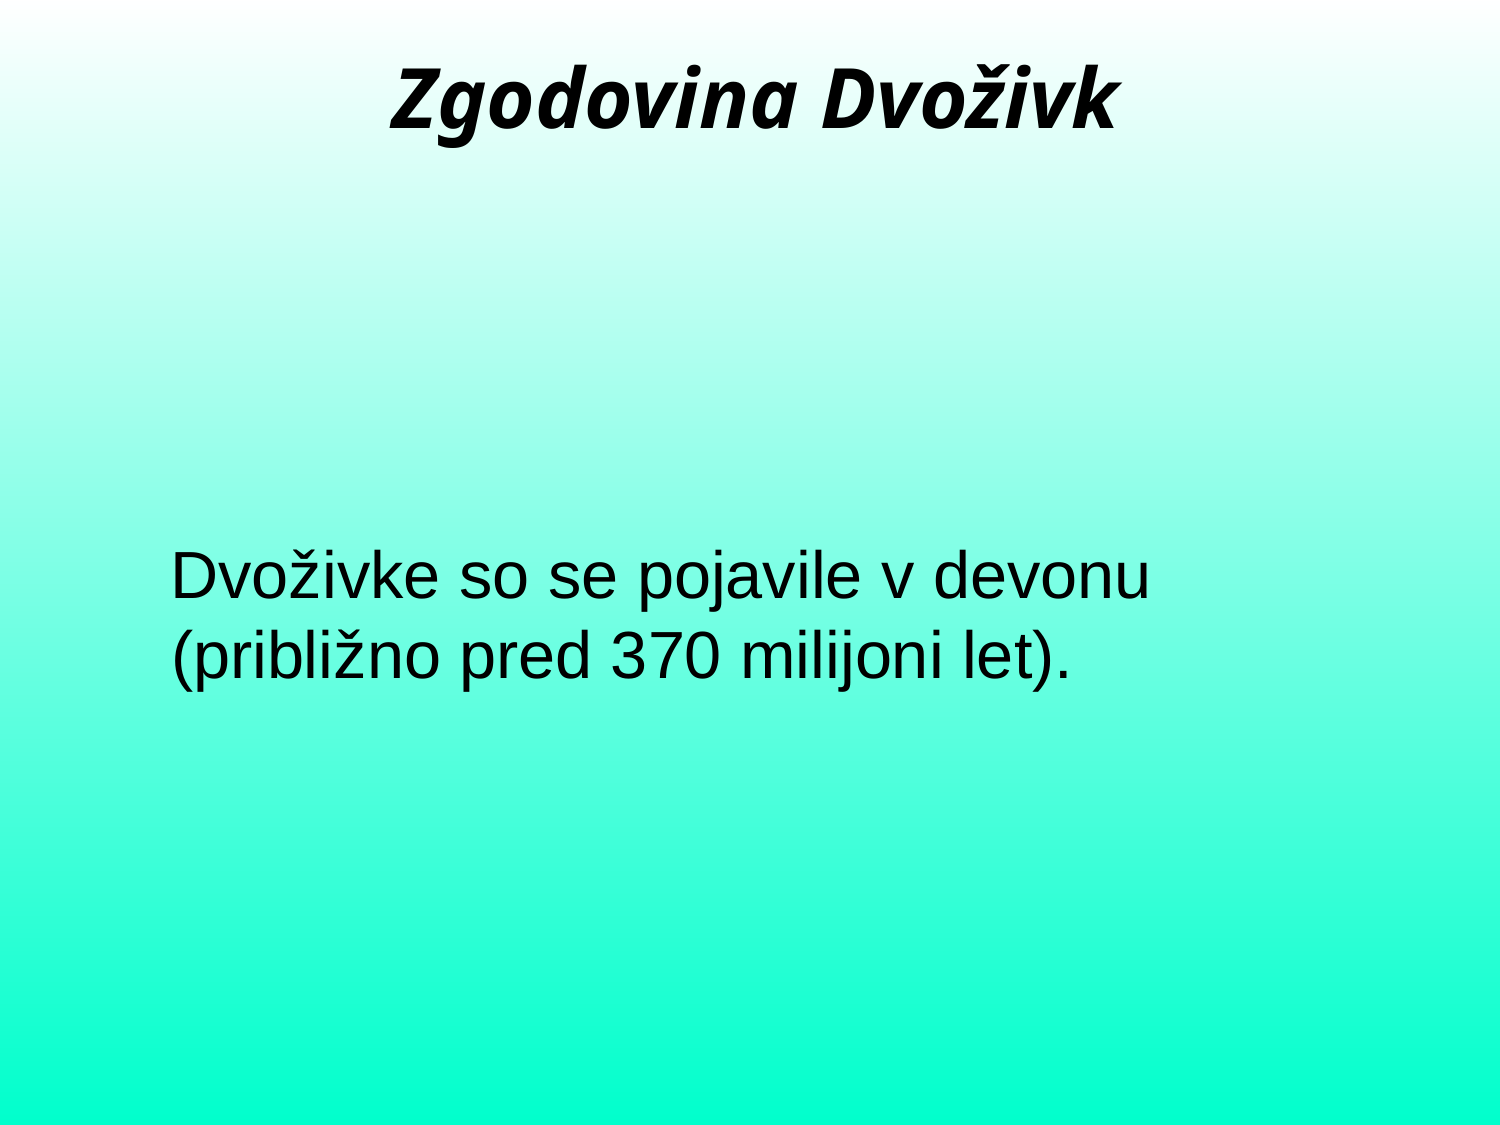

Zgodovina Dvoživk
 Dvoživke so se pojavile v devonu (približno pred 370 milijoni let).